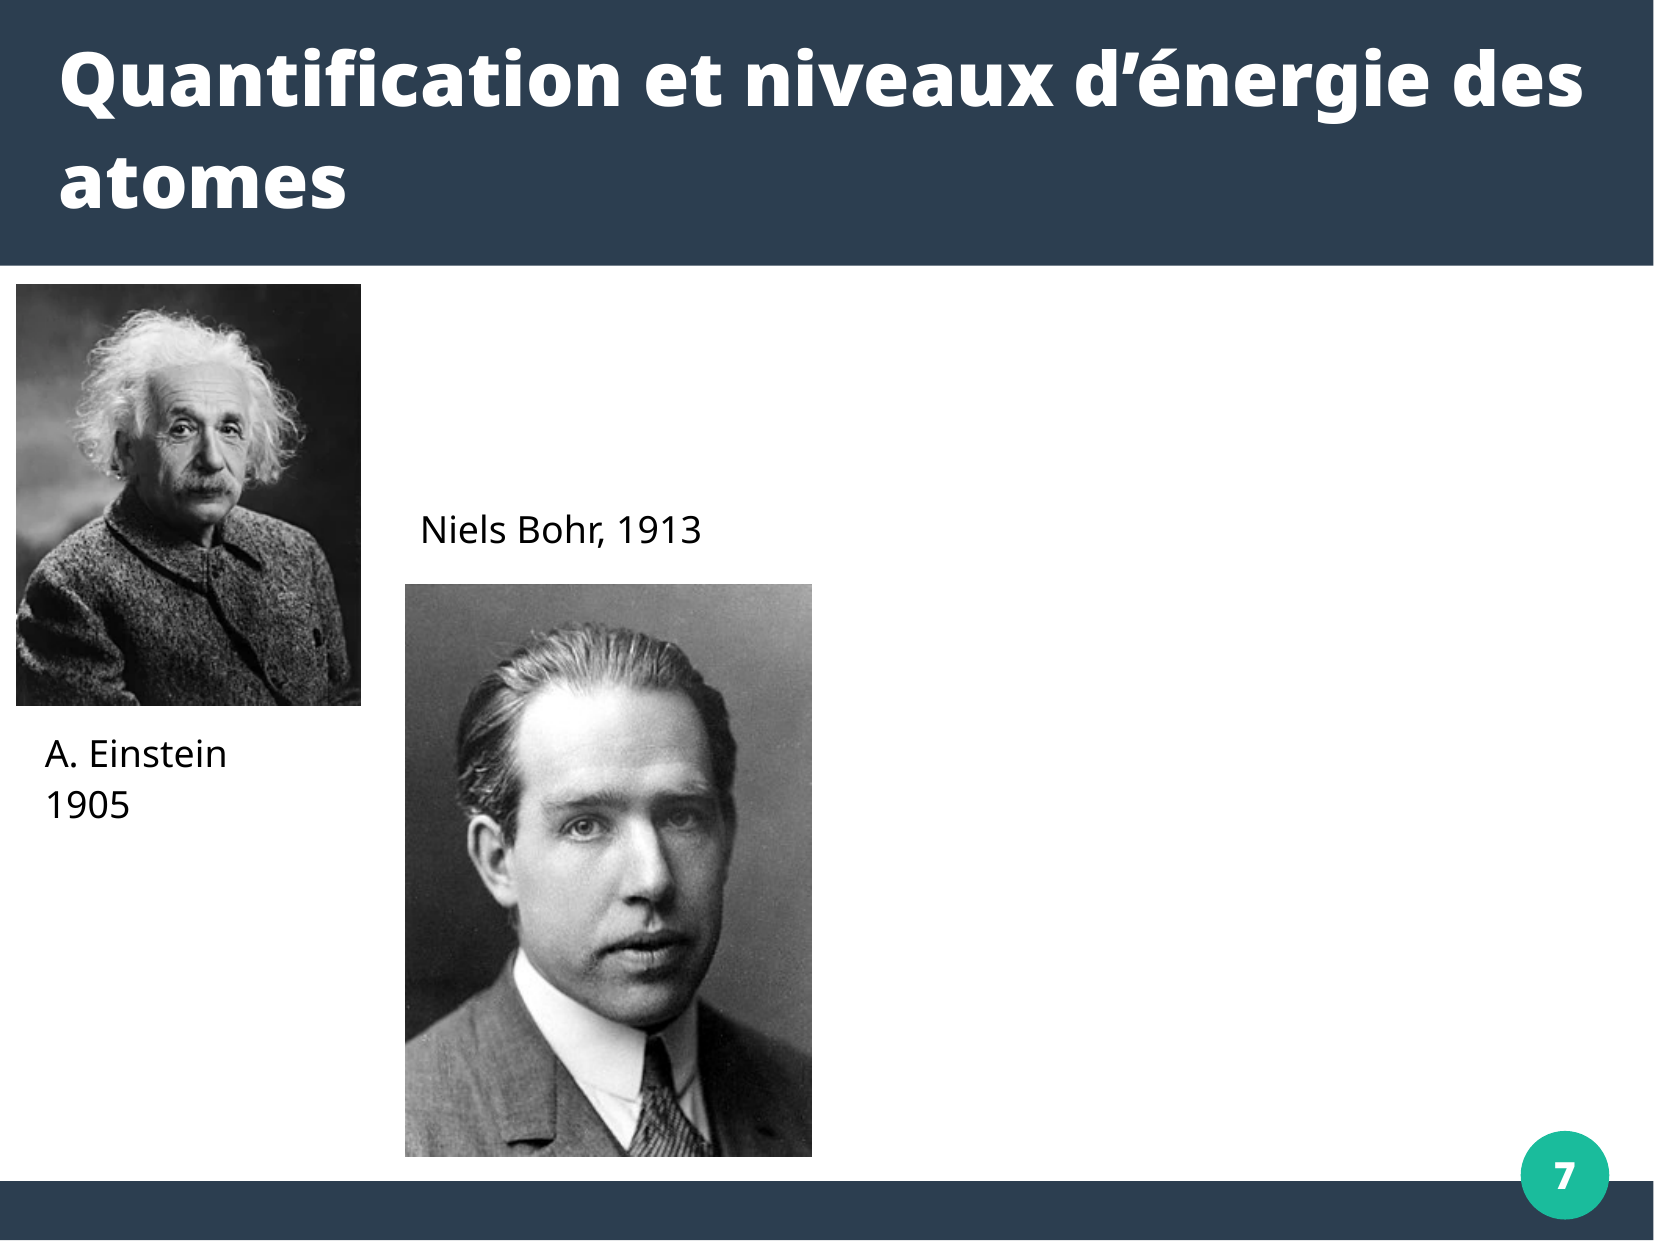

# Quantification et niveaux d’énergie des atomes
Niels Bohr, 1913
A. Einstein
1905
7